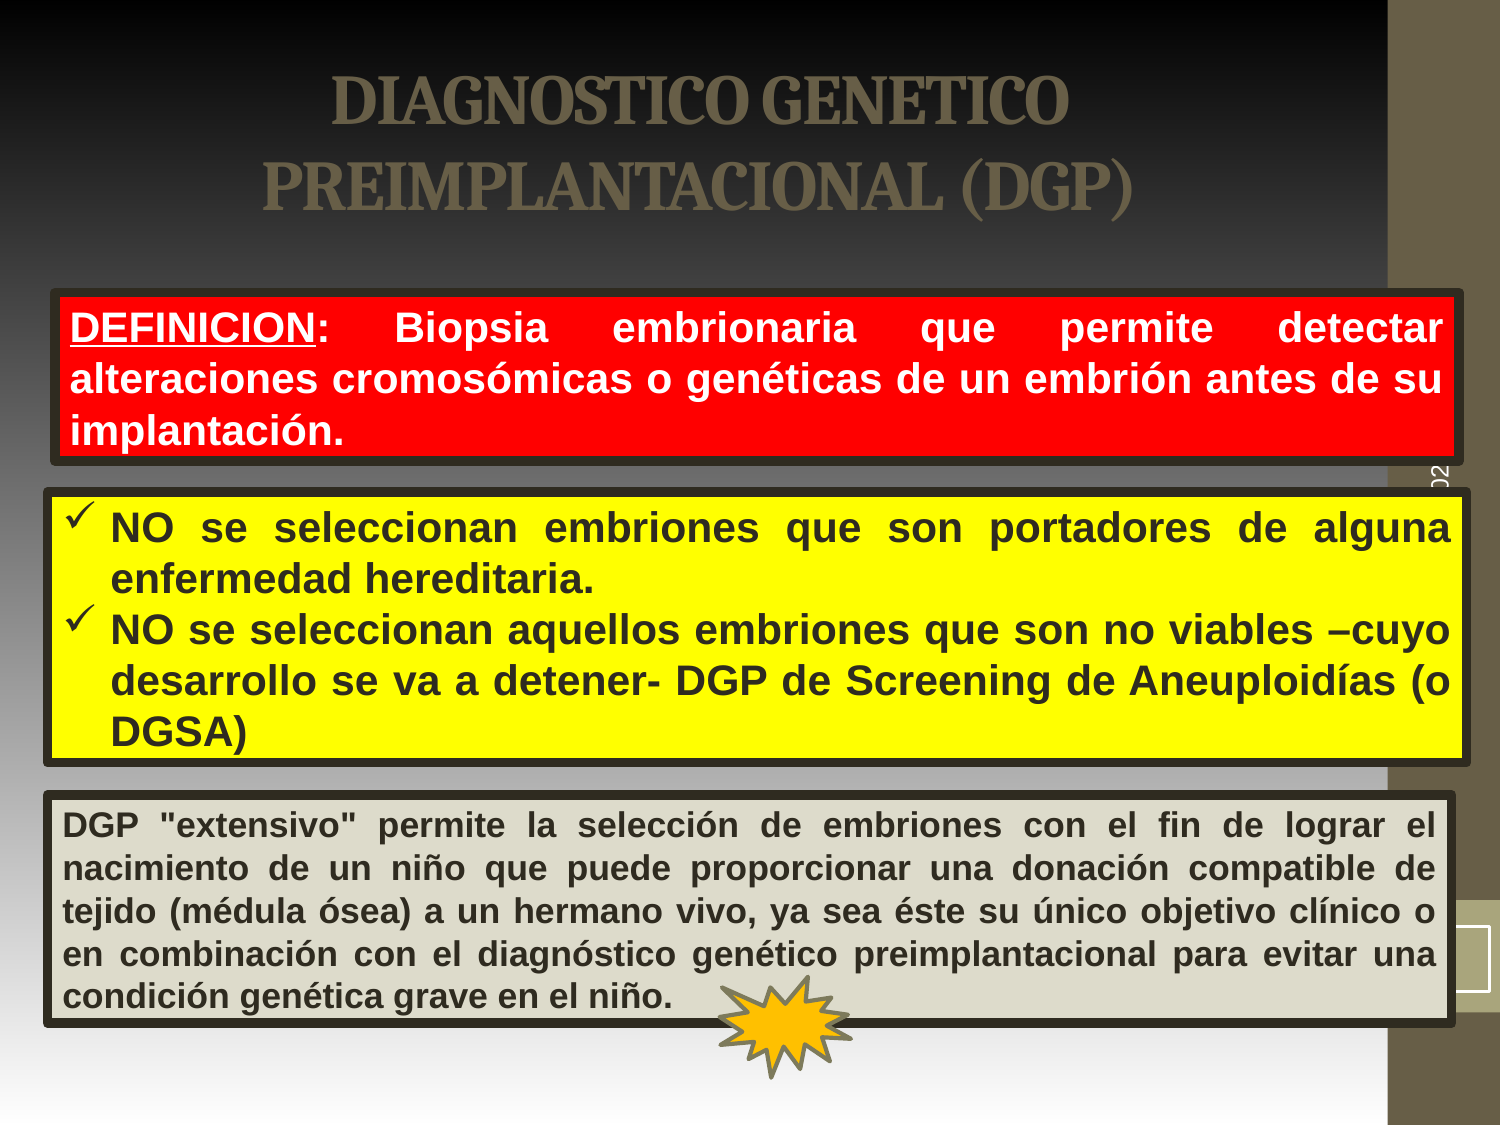

# DIAGNOSTICO GENETICO PREIMPLANTACIONAL (DGP)
02:48:05
DEFINICION: Biopsia embrionaria que permite detectar alteraciones cromosómicas o genéticas de un embrión antes de su implantación.
NO se seleccionan embriones que son portadores de alguna enfermedad hereditaria.
NO se seleccionan aquellos embriones que son no viables –cuyo desarrollo se va a detener- DGP de Screening de Aneuploidías (o DGSA)
DGP "extensivo" permite la selección de embriones con el fin de lograr el nacimiento de un niño que puede proporcionar una donación compatible de tejido (médula ósea) a un hermano vivo, ya sea éste su único objetivo clínico o en combinación con el diagnóstico genético preimplantacional para evitar una condición genética grave en el niño.